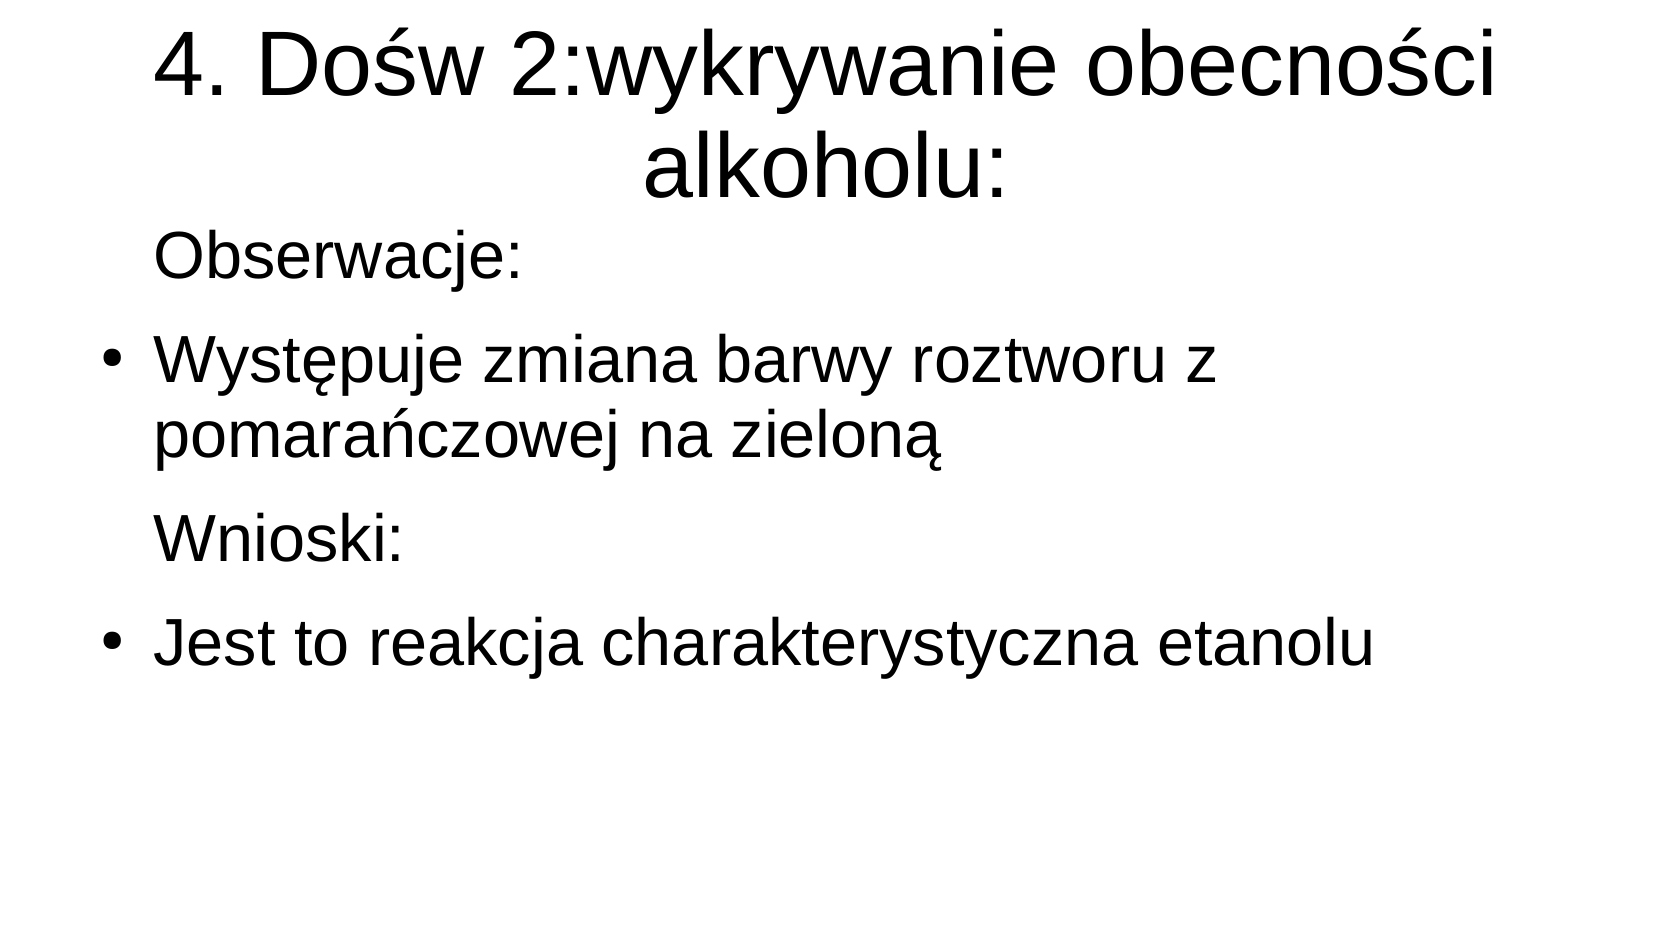

# 4. Dośw 2:wykrywanie obecności alkoholu:
Obserwacje:
Występuje zmiana barwy roztworu z pomarańczowej na zieloną
Wnioski:
Jest to reakcja charakterystyczna etanolu